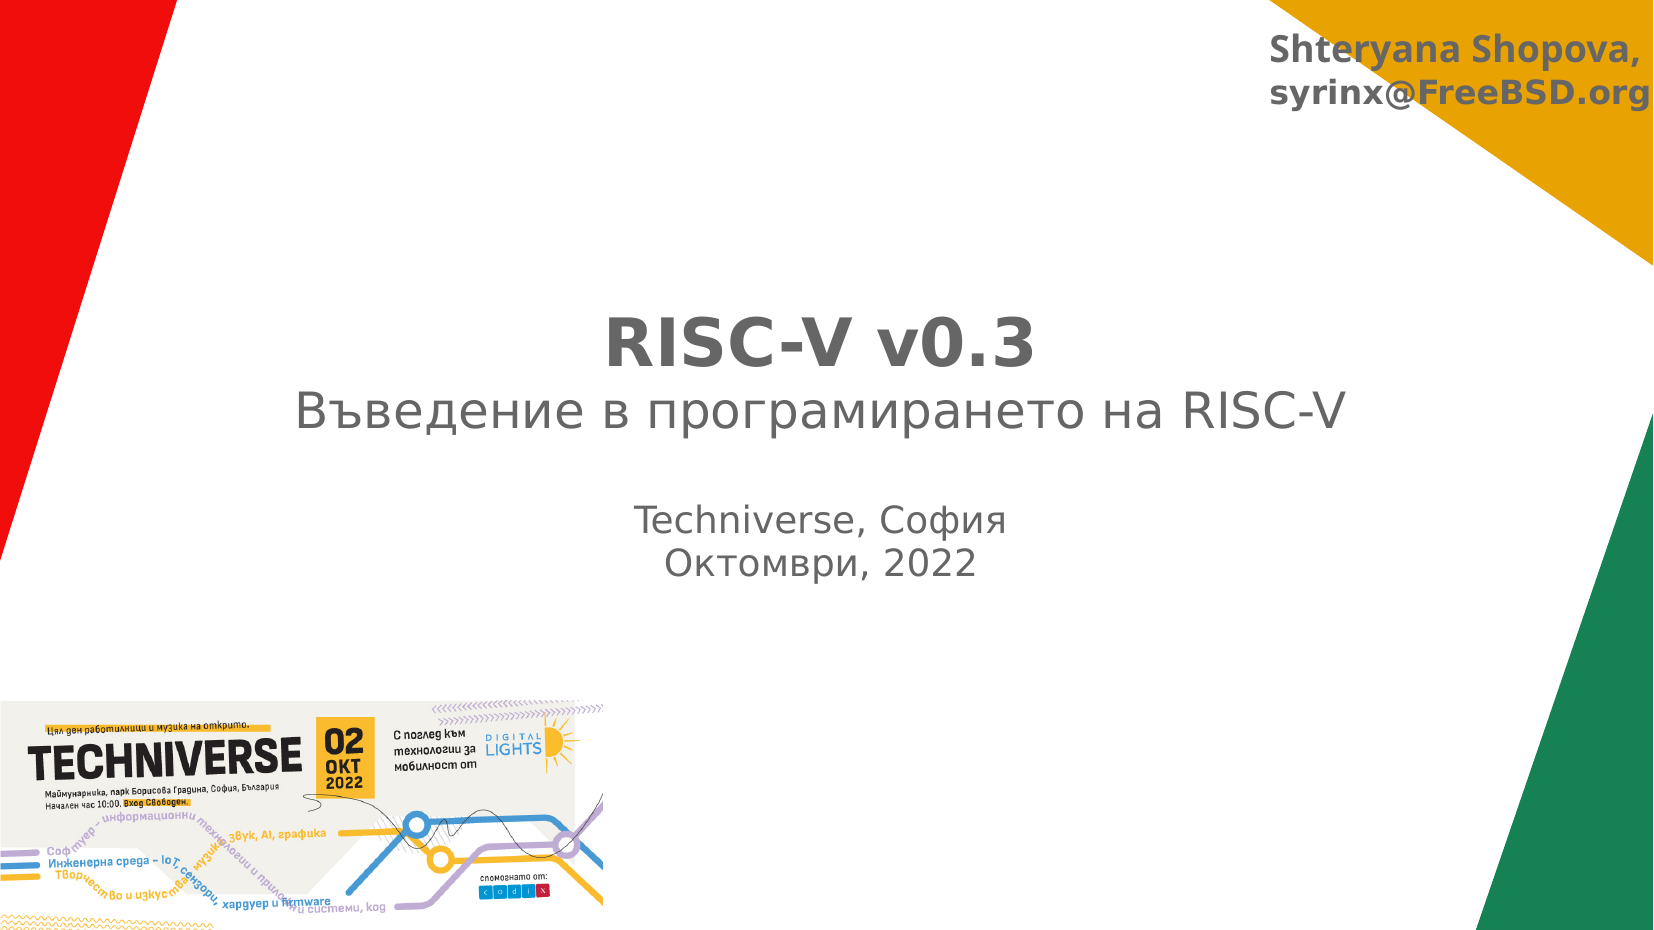

Shteryana Shopova,
syrinx@FreeBSD.org
# RISC-V v0.3
Въведение в програмирането на RISC-V
Techniverse, София
Октомври, 2022
1